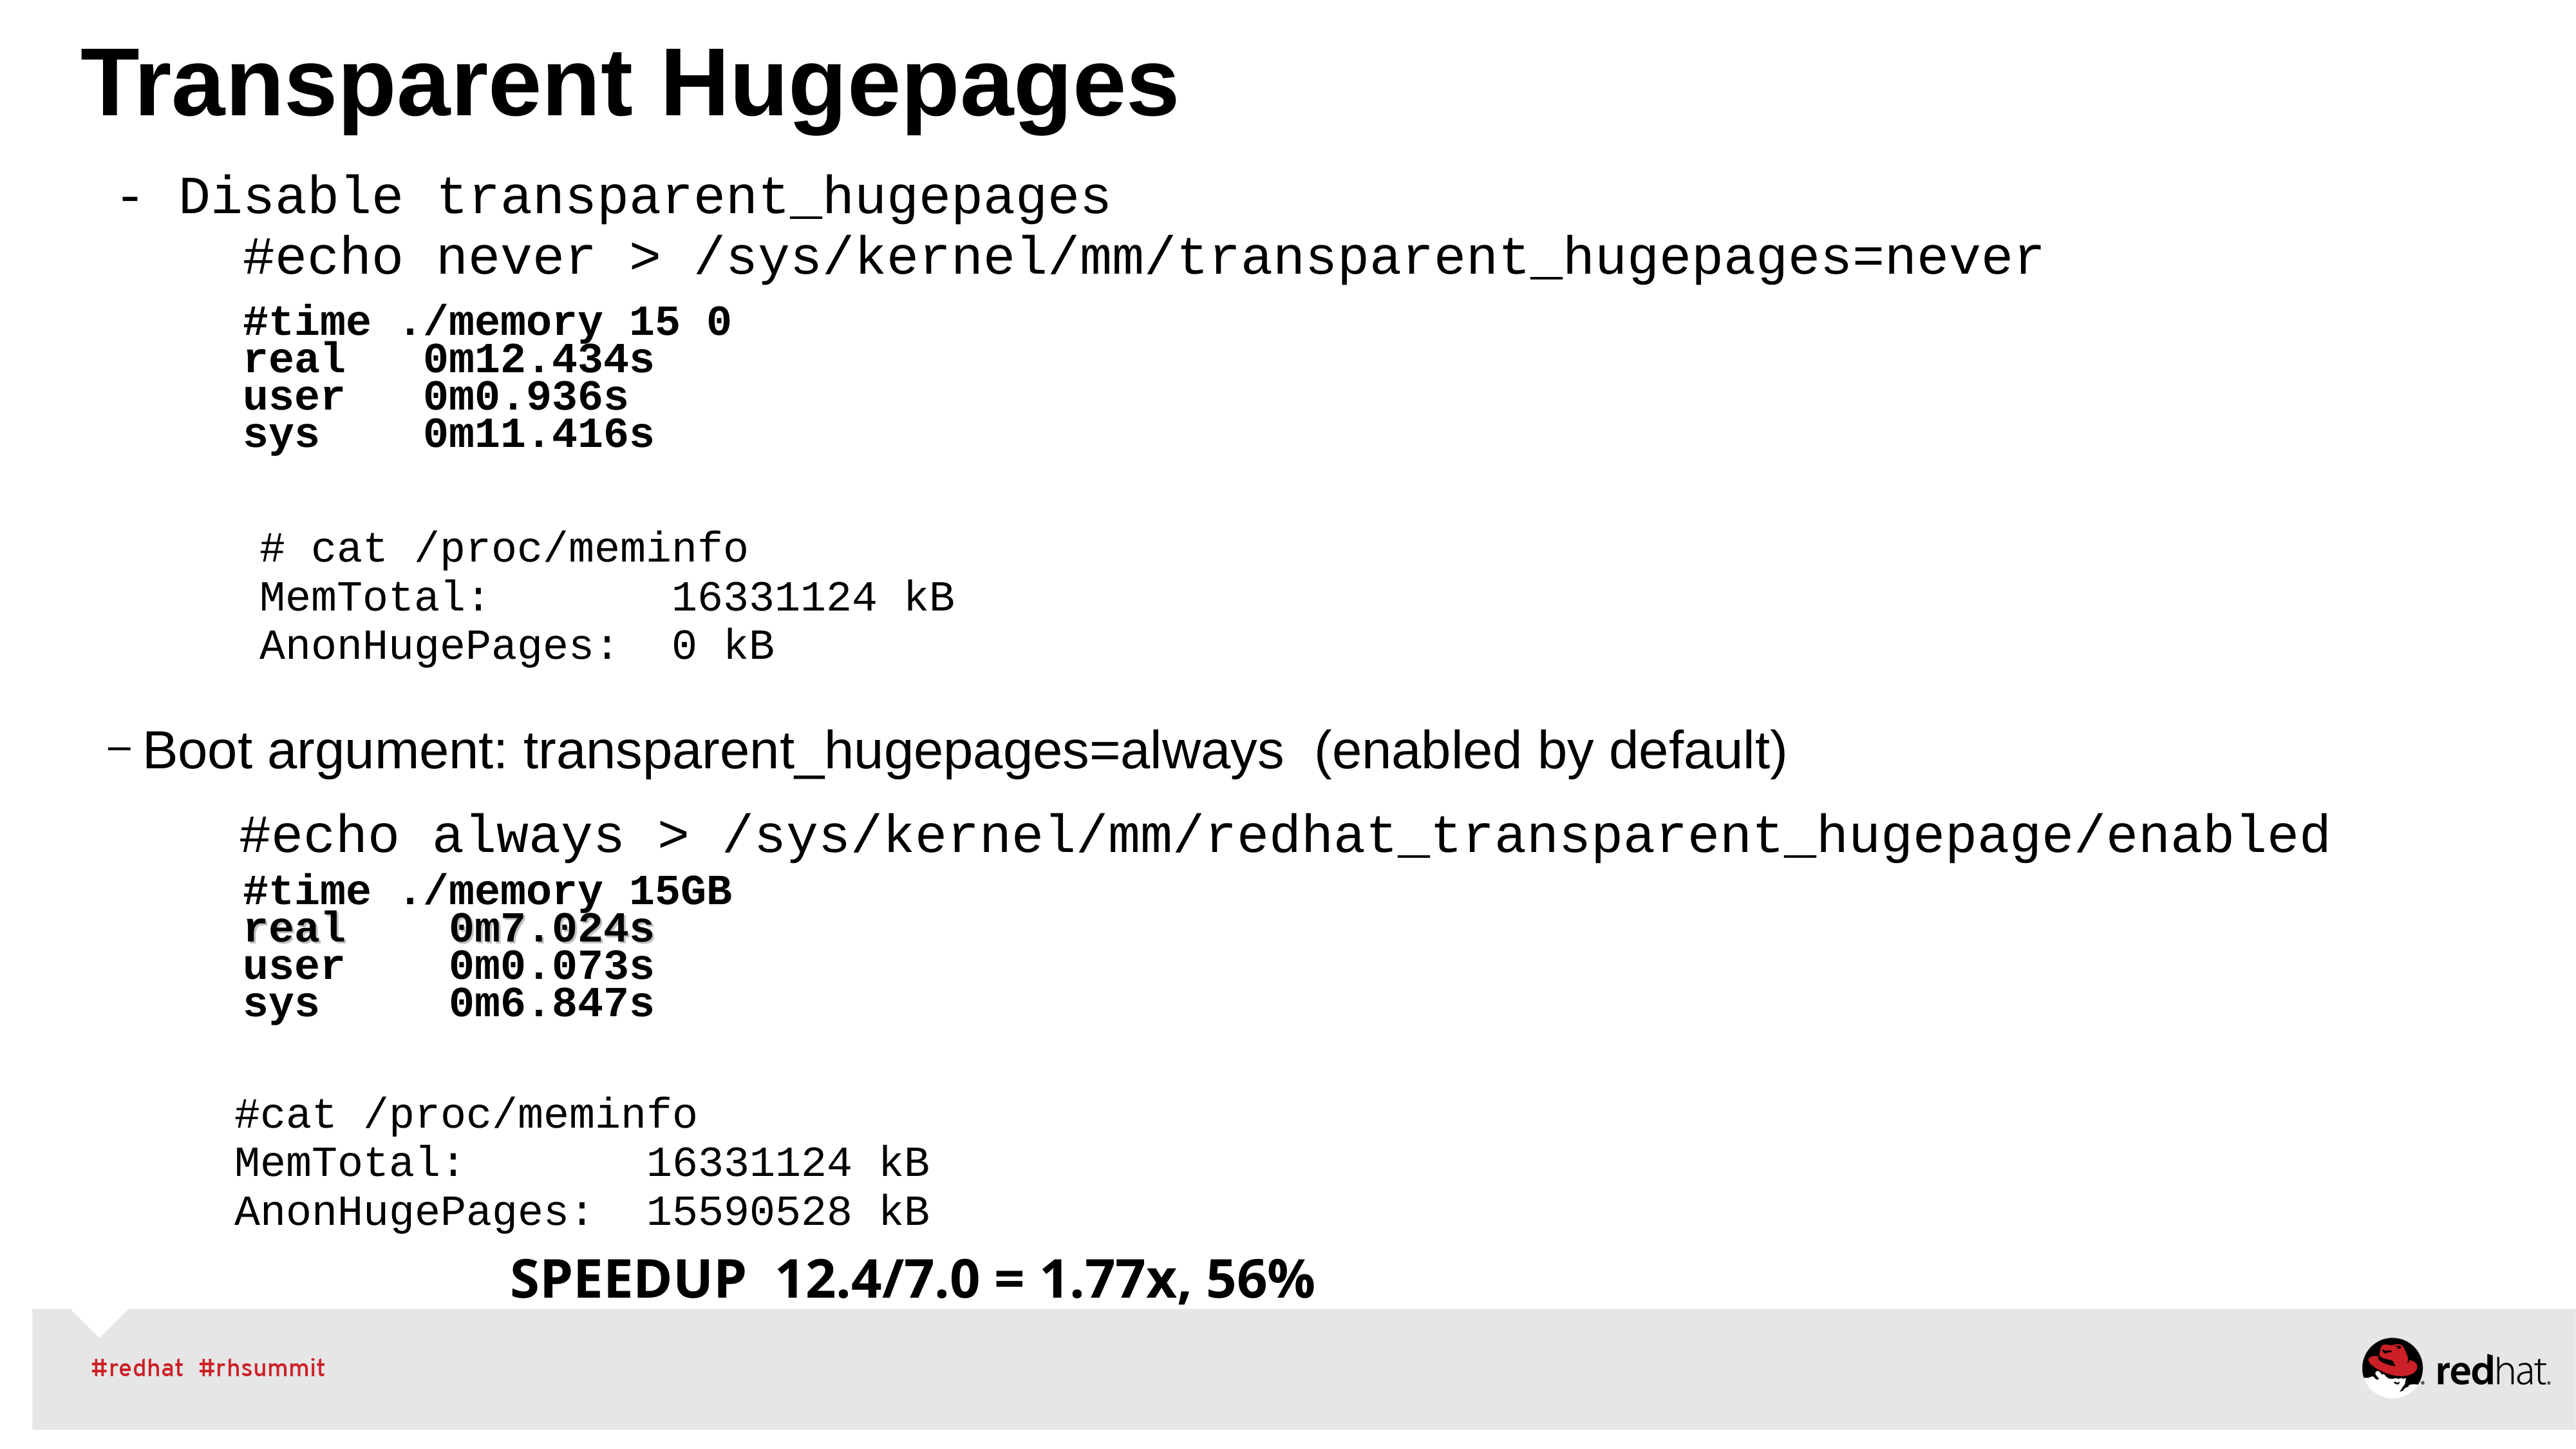

# Transparent Hugepages
- Disable transparent_hugepages
 #echo never > /sys/kernel/mm/transparent_hugepages=never
#time ./memory 15 0
real 0m12.434s
user 0m0.936s
sys 0m11.416s
# cat /proc/meminfo
MemTotal: 16331124 kB
AnonHugePages: 0 kB
Boot argument: transparent_hugepages=always (enabled by default)
 #echo always > /sys/kernel/mm/redhat_transparent_hugepage/enabled
#time ./memory 15GB
real 0m7.024s
user 0m0.073s
sys 0m6.847s
#cat /proc/meminfo
MemTotal: 16331124 kB
AnonHugePages: 15590528 kB
SPEEDUP 12.4/7.0 = 1.77x, 56%